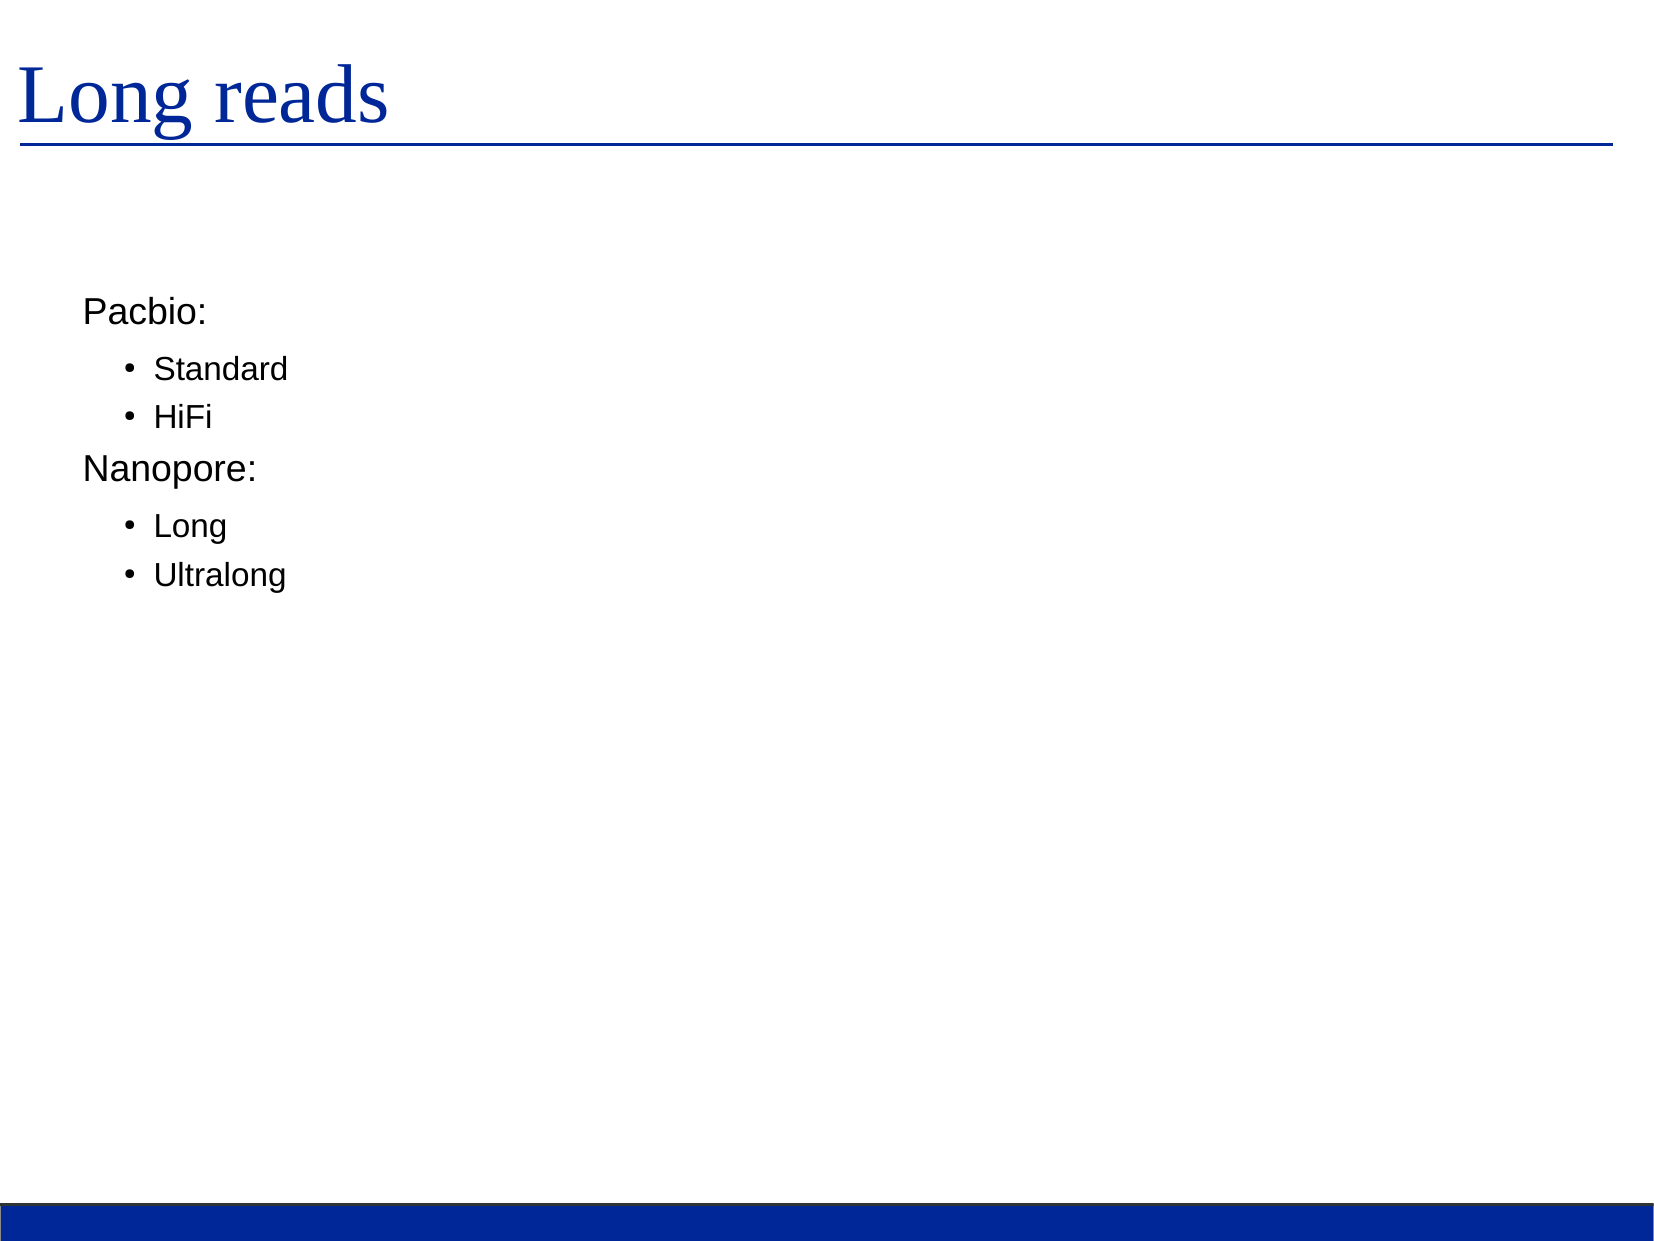

# Long reads
Pacbio:
Standard
HiFi
Nanopore:
Long
Ultralong